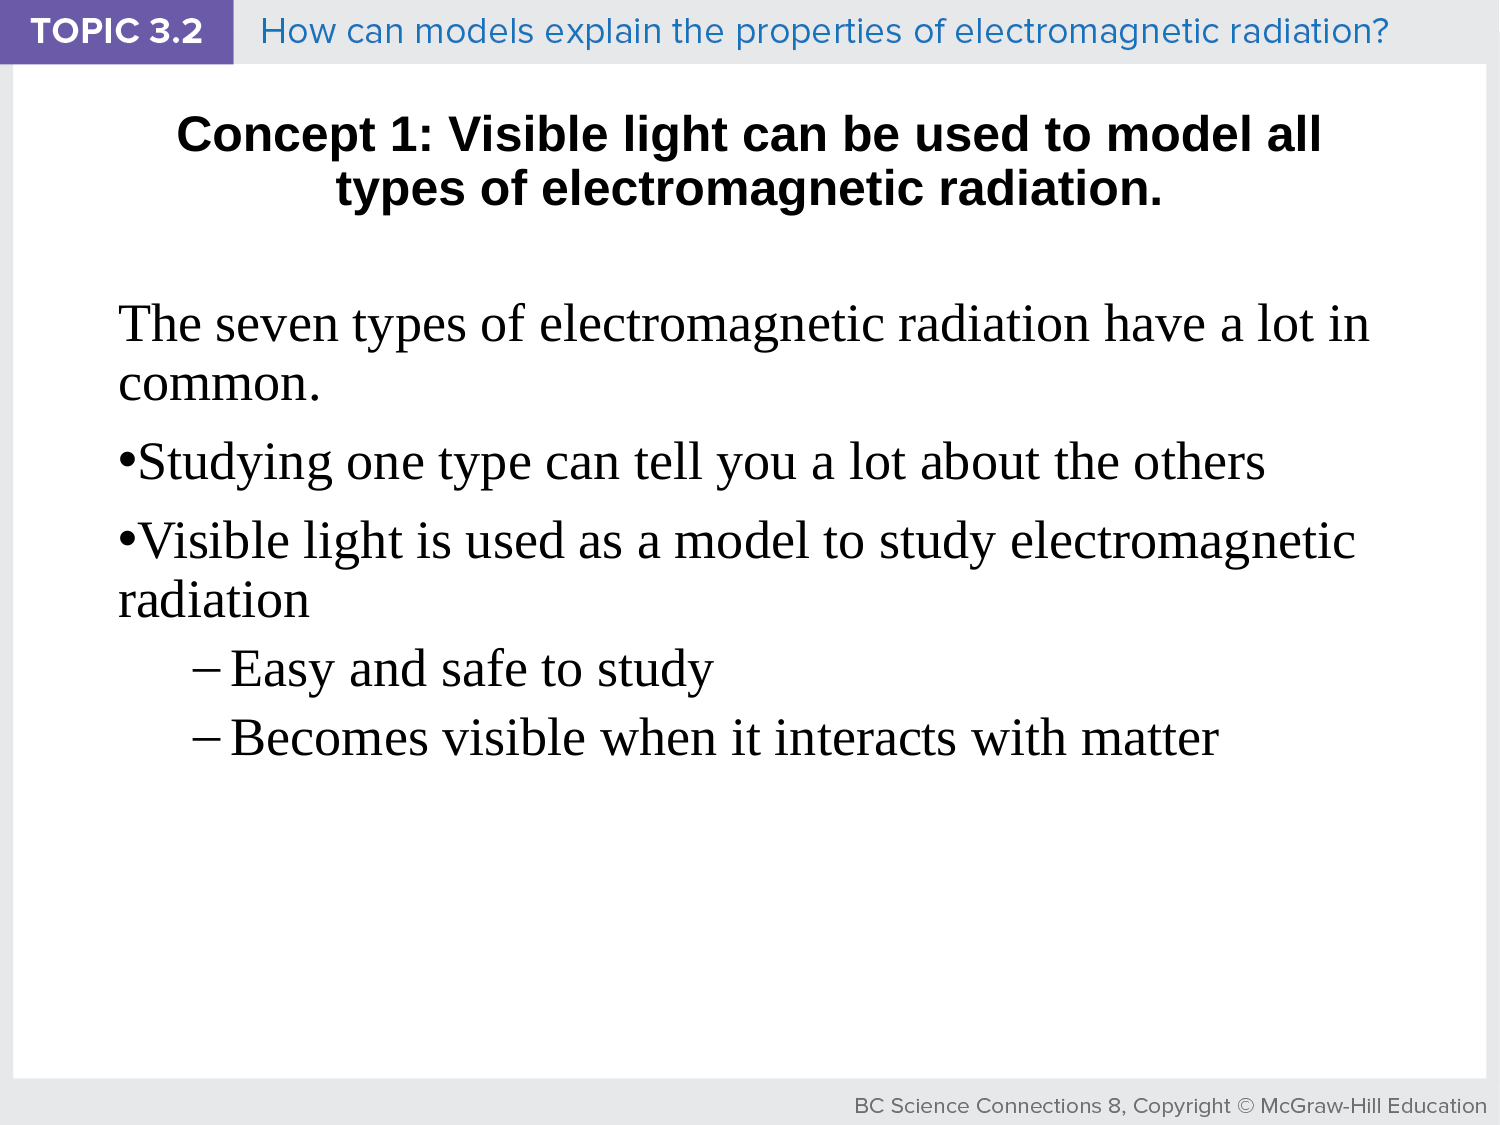

# Concept 1: Visible light can be used to model all types of electromagnetic radiation.
The seven types of electromagnetic radiation have a lot in common.
Studying one type can tell you a lot about the others
Visible light is used as a model to study electromagnetic radiation
Easy and safe to study
Becomes visible when it interacts with matter